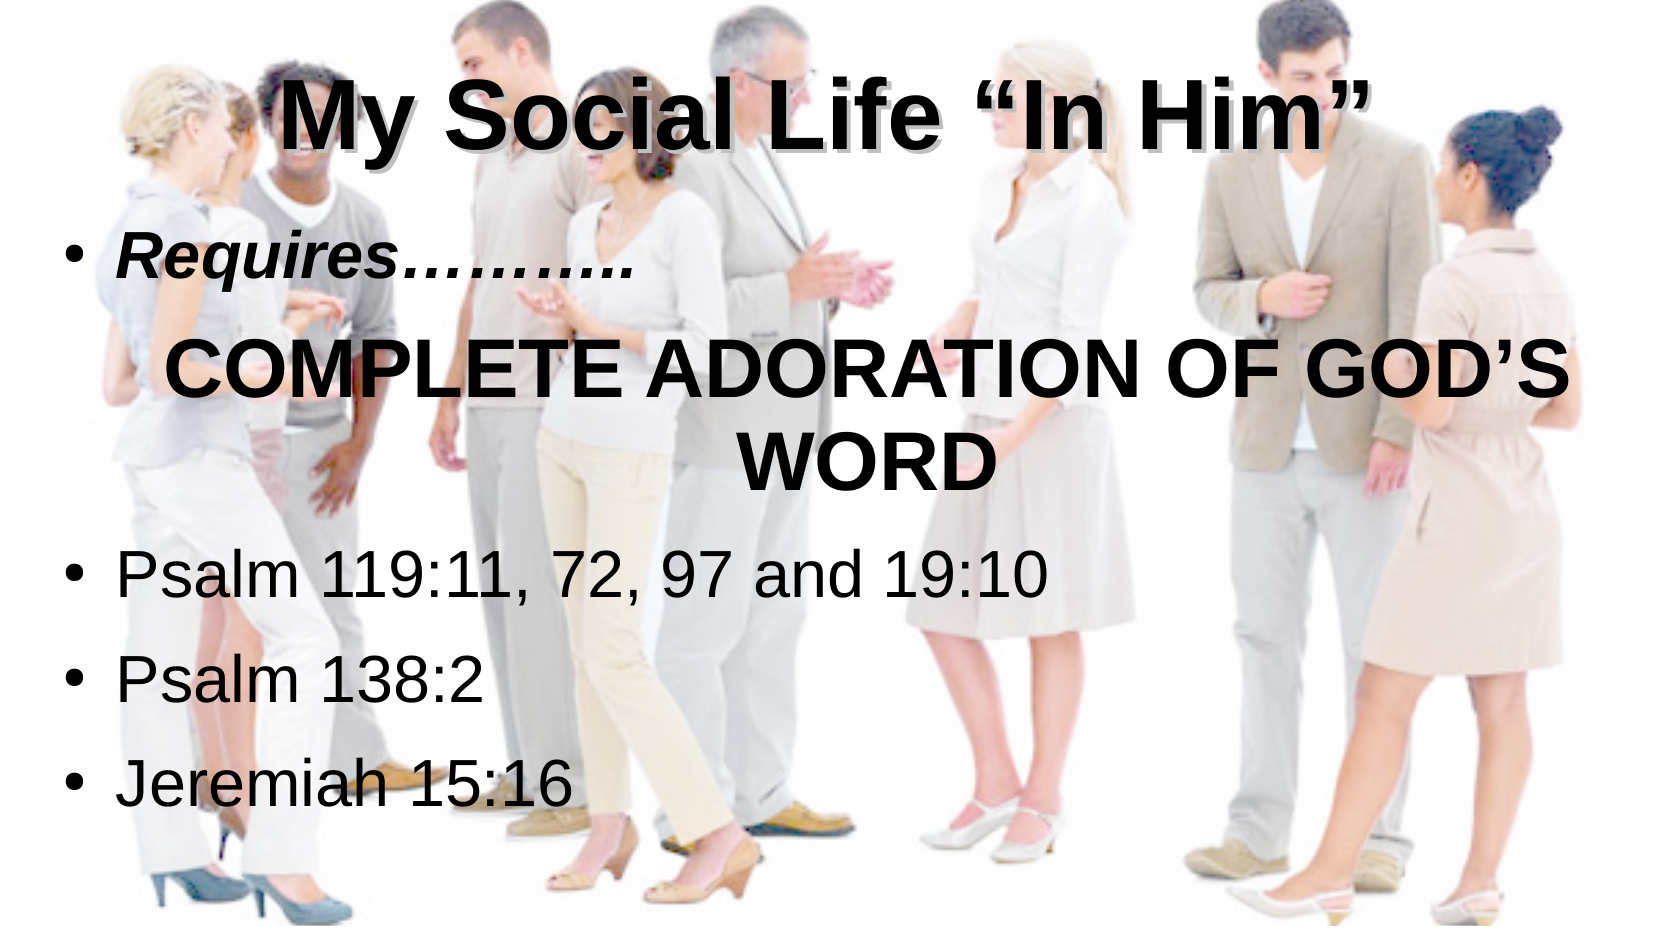

# My Social Life “In Him”
Requires………..
COMPLETE ADORATION OF GOD’S WORD
Psalm 119:11, 72, 97 and 19:10
Psalm 138:2
Jeremiah 15:16